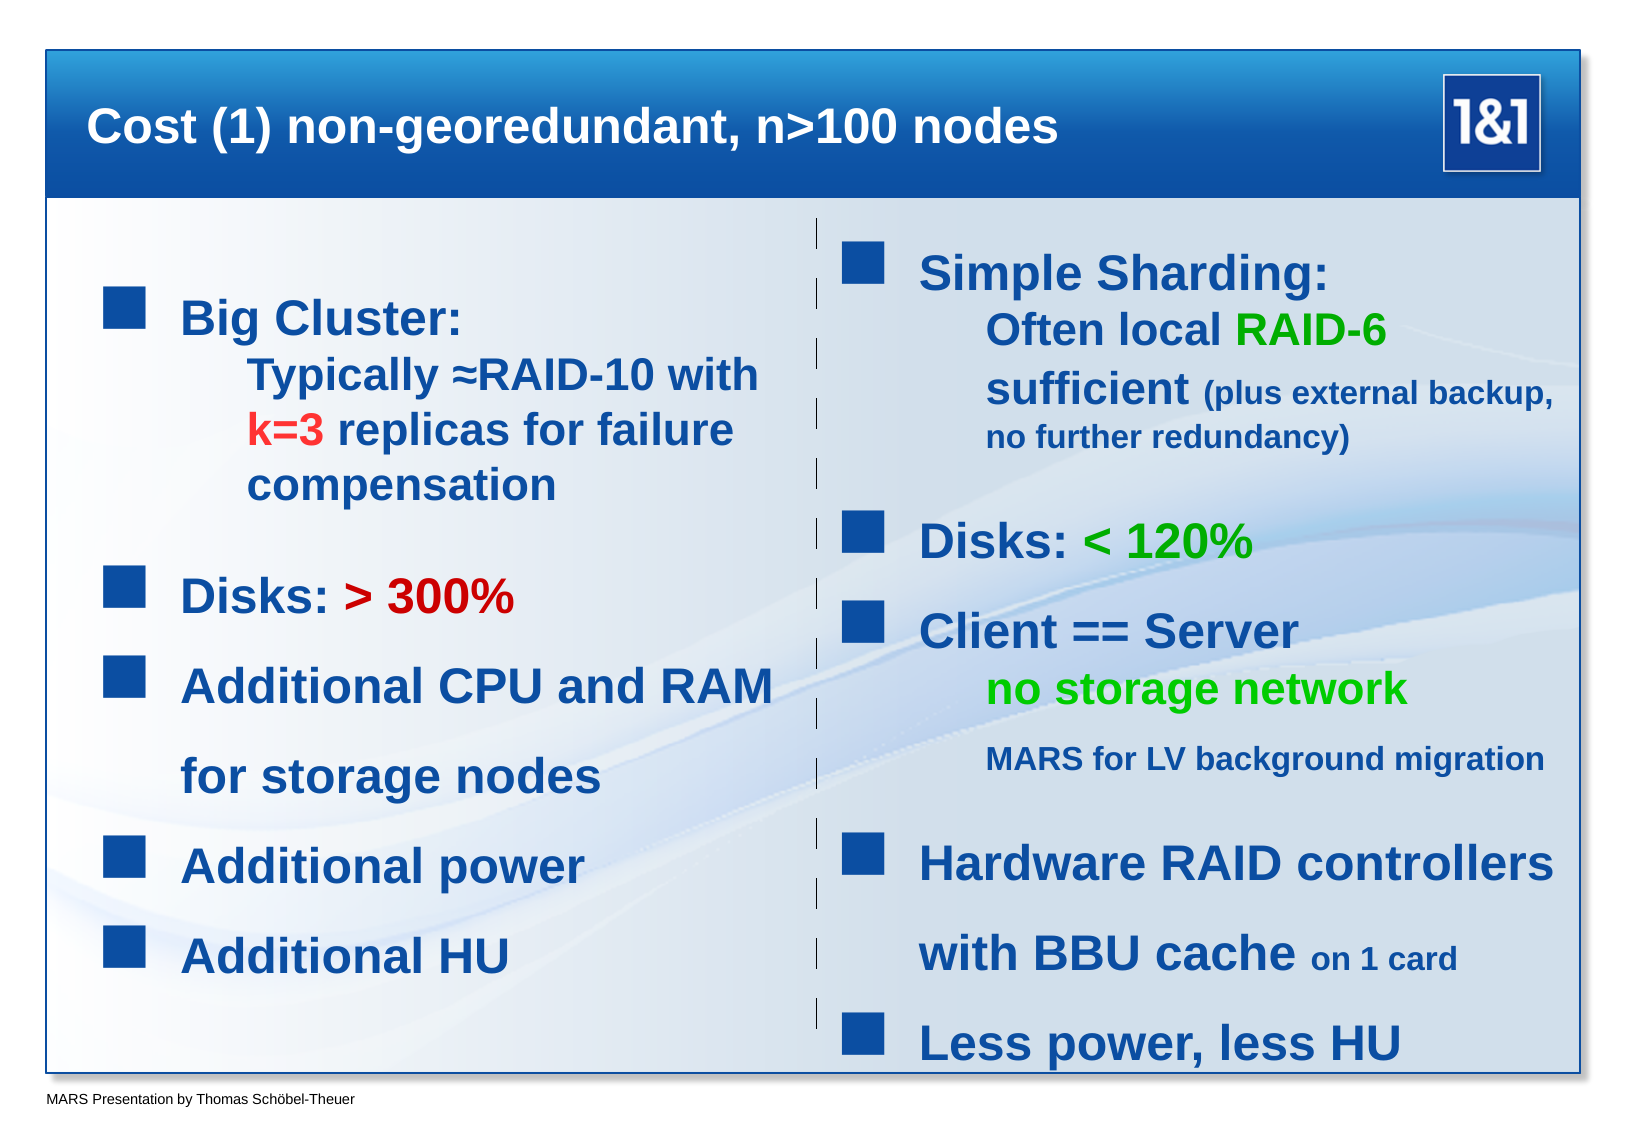

# Cost (1) non-georedundant, n>100 nodes
Simple Sharding:
Often local RAID-6 sufficient (plus external backup, no further redundancy)
Disks: < 120%
Client == Server
no storage network
MARS for LV background migration
Hardware RAID controllers with BBU cache on 1 card
Less power, less HU
Big Cluster:
Typically ≈RAID-10 with k=3 replicas for failure compensation
Disks: > 300%
Additional CPU and RAM for storage nodes
Additional power
Additional HU
MARS Presentation by Thomas Schöbel-Theuer